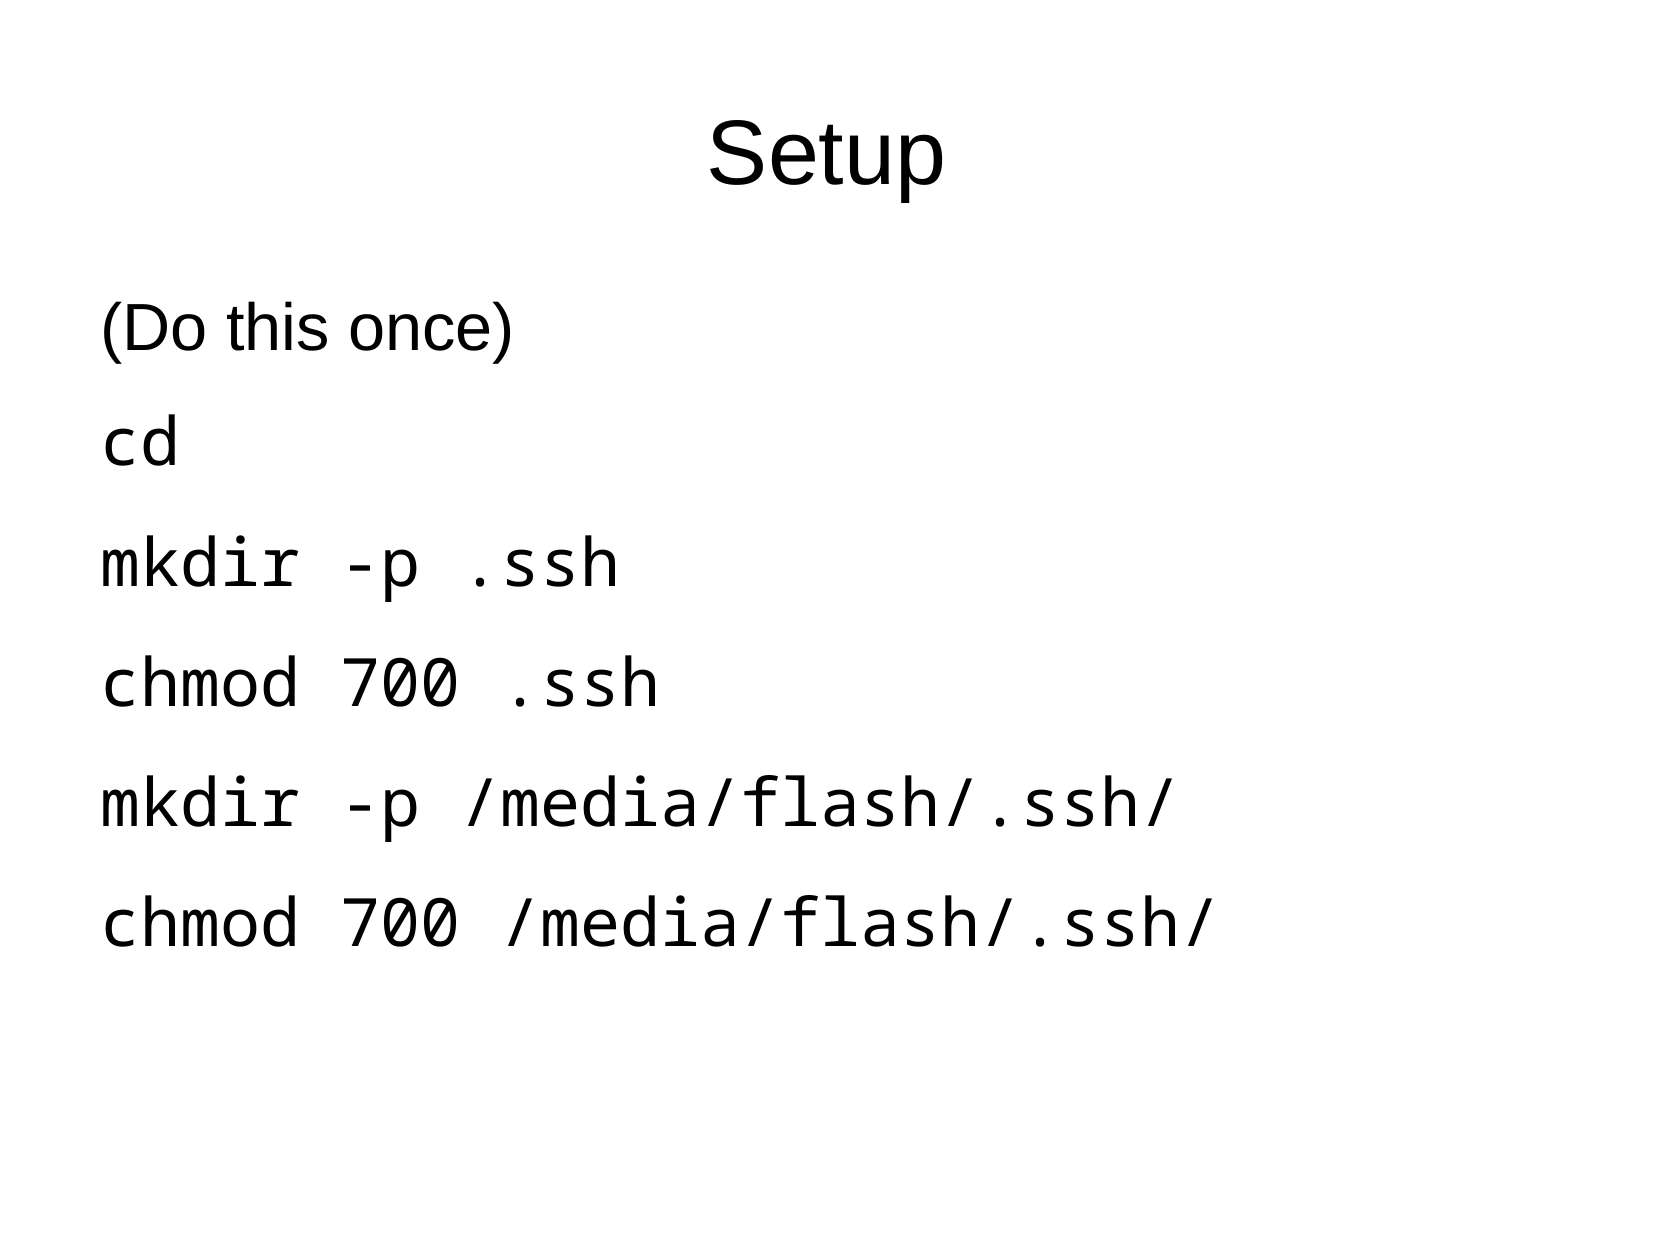

# Setup
(Do this once)
cd
mkdir -p .ssh
chmod 700 .ssh
mkdir -p /media/flash/.ssh/
chmod 700 /media/flash/.ssh/